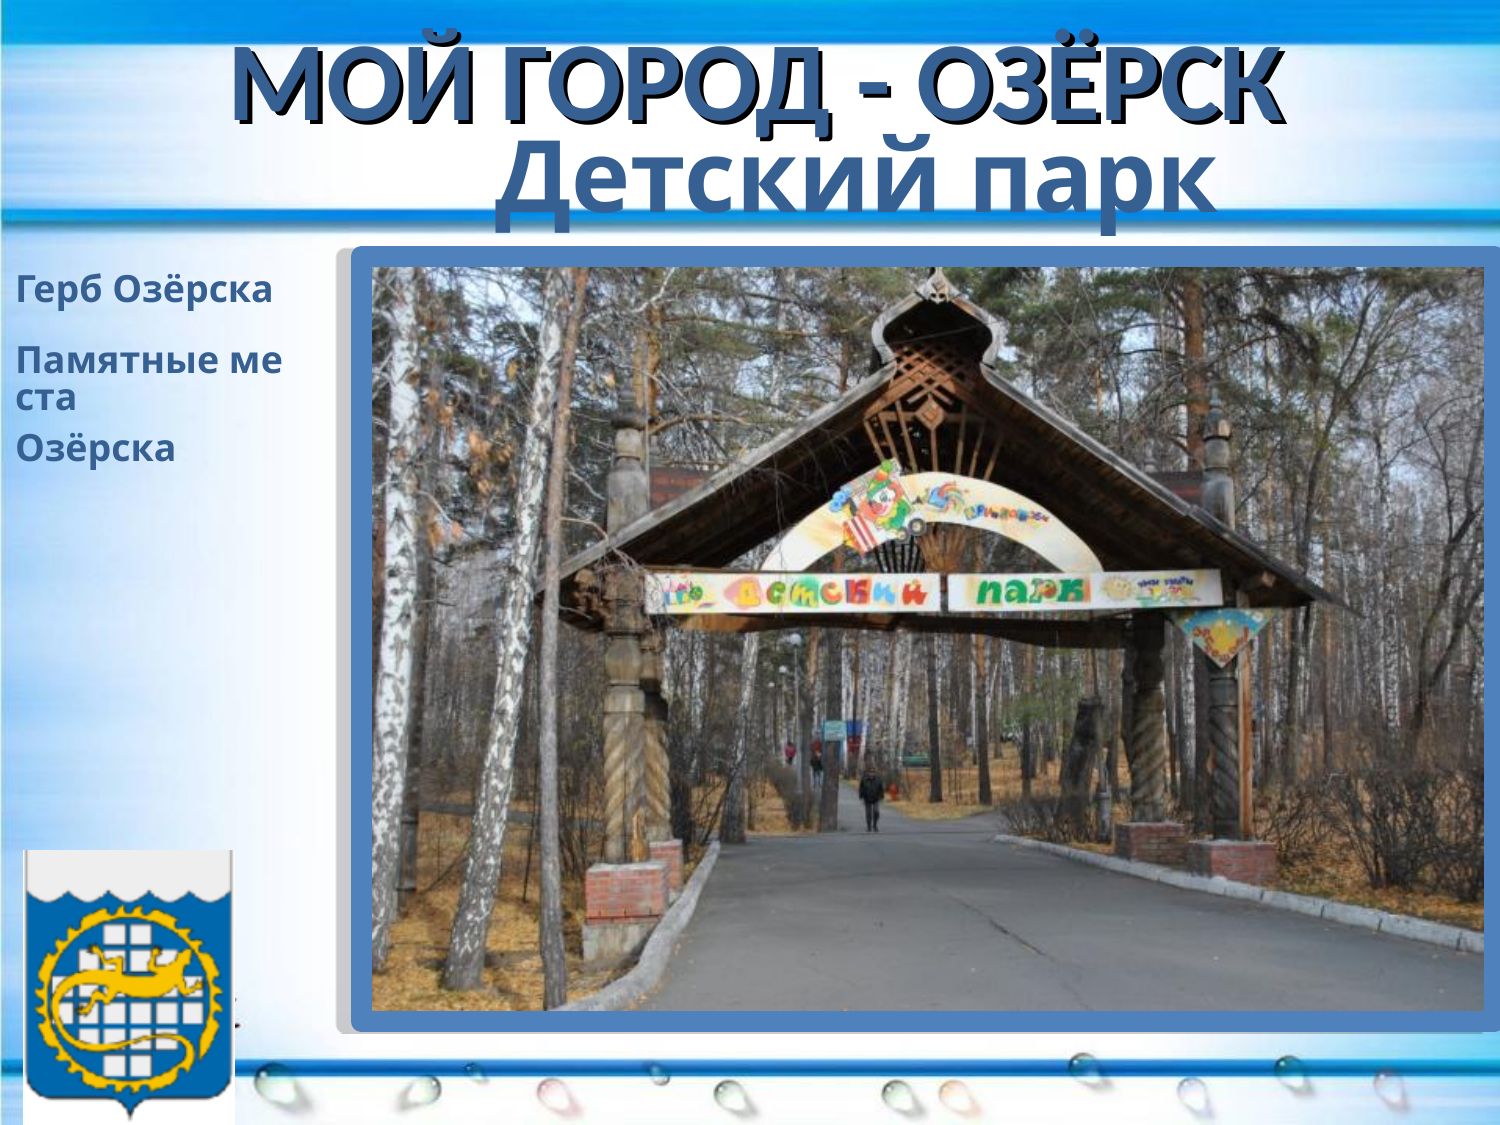

Мой город - Озёрск
Детский парк
Герб Озёрска
Там карусели есть и горки,
Вокруг стоят большие ёлки.
Батуты есть , машинок парк,
Зовётся место…
Памятные места
Озёрска